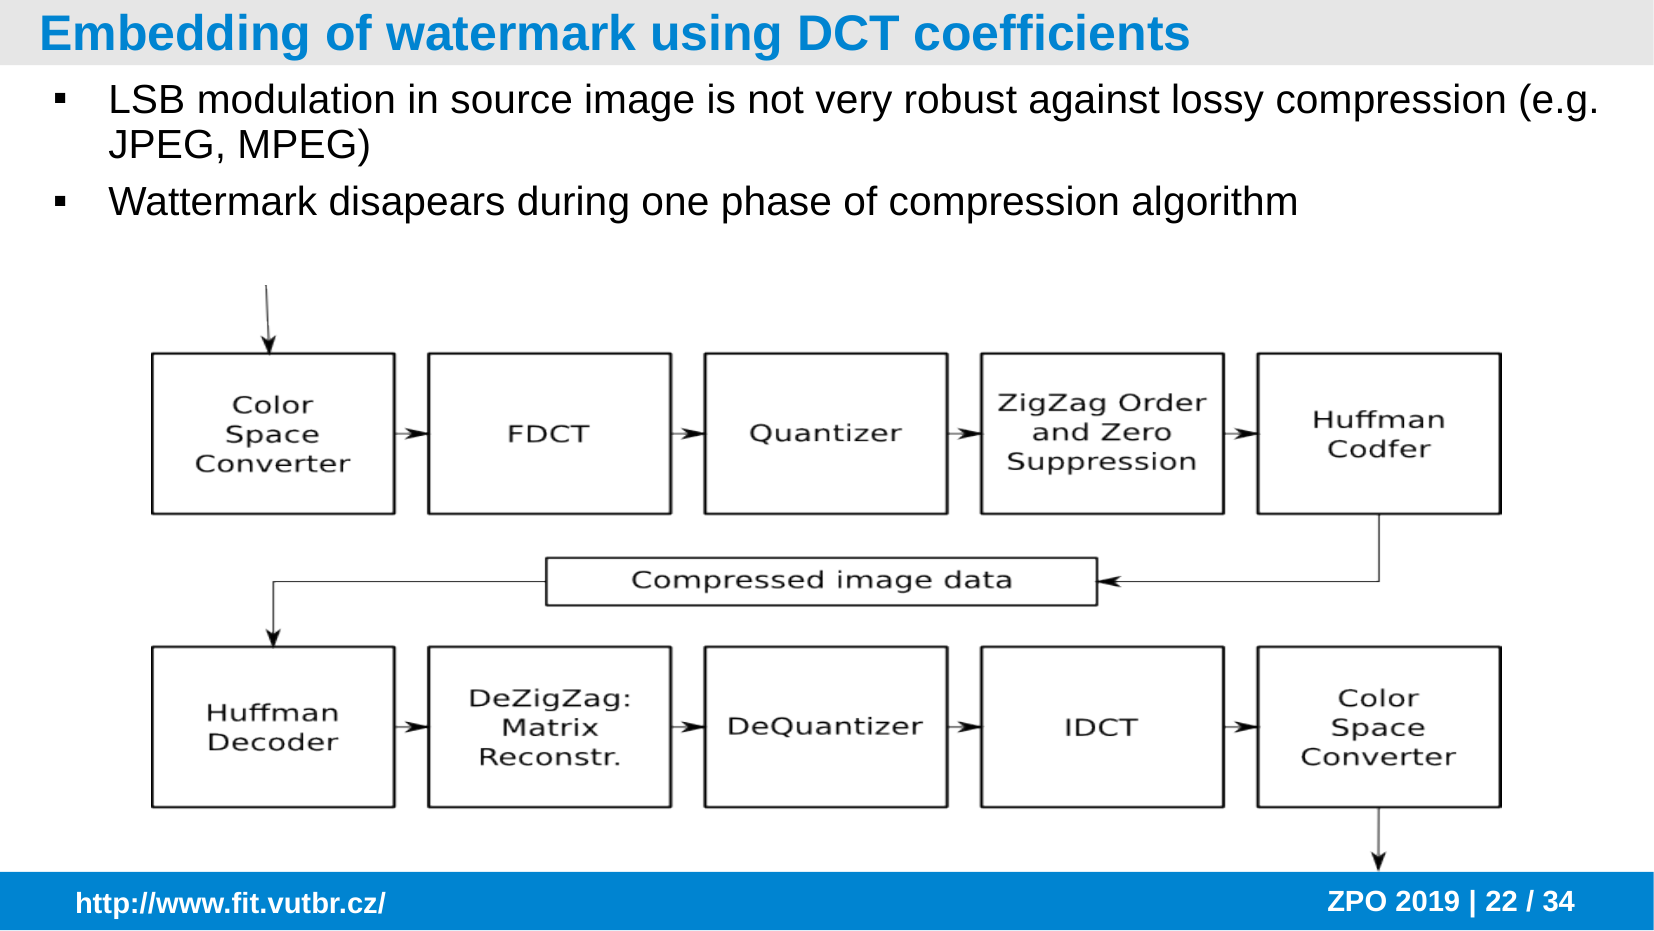

# Embedding of watermark using DCT coefficients
LSB modulation in source image is not very robust against lossy compression (e.g. JPEG, MPEG)
Wattermark disapears during one phase of compression algorithm